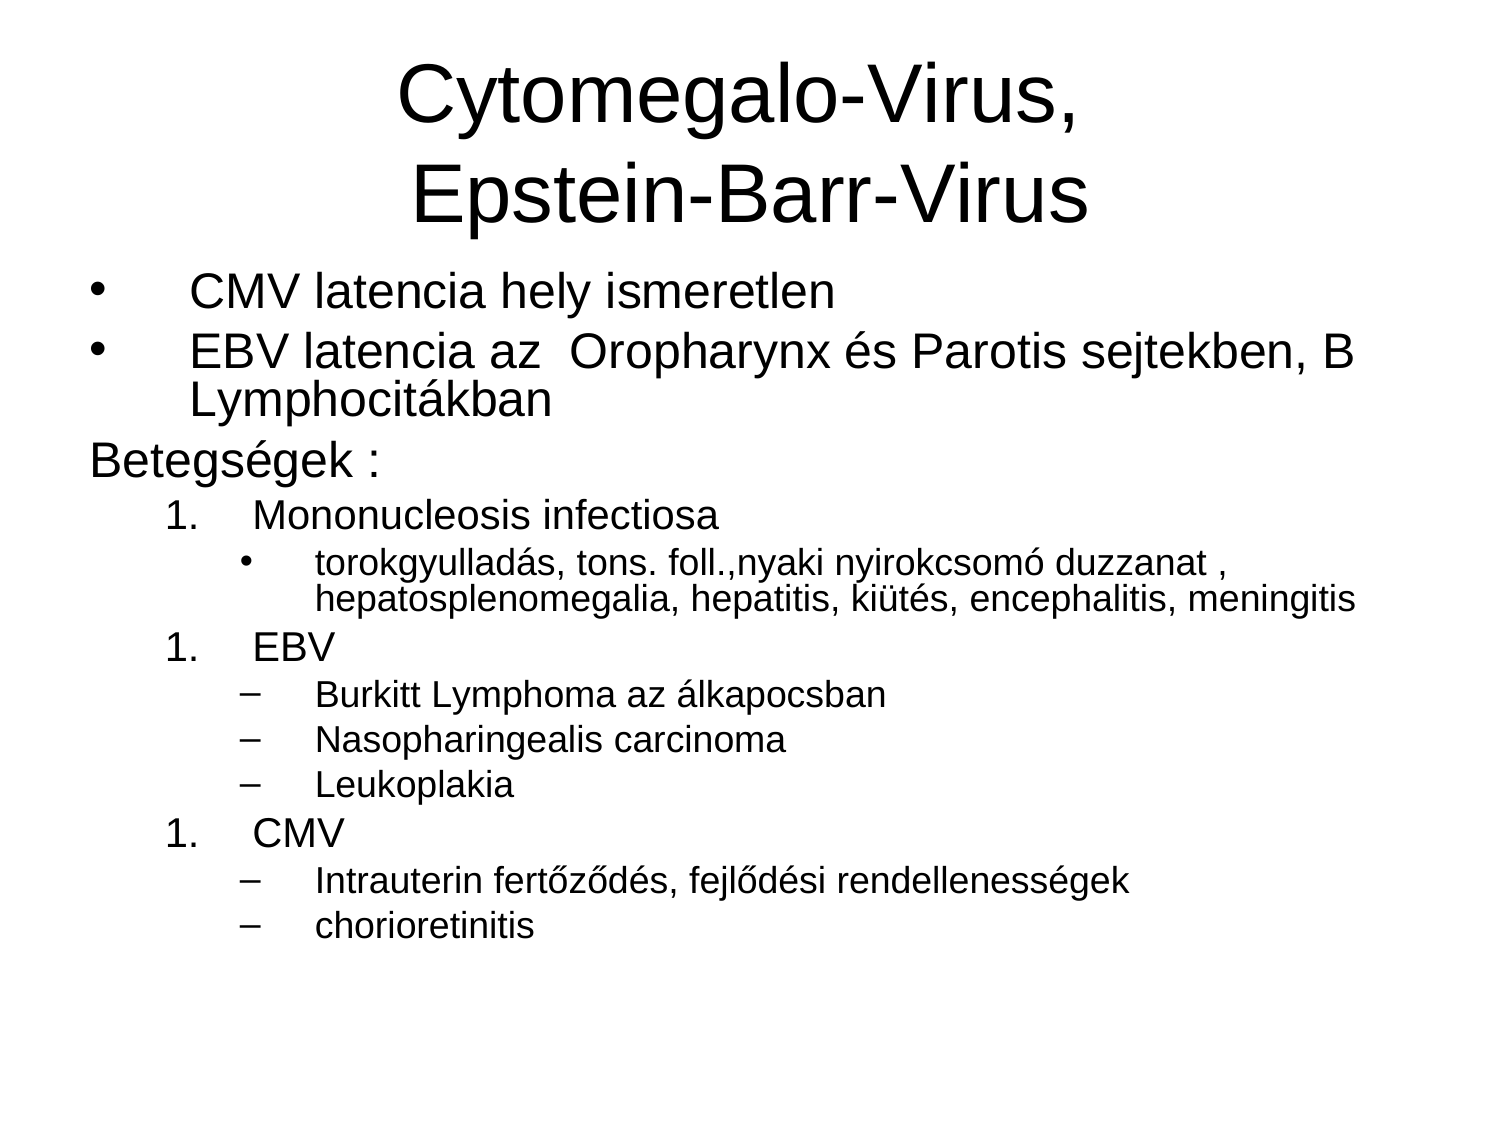

# Cytomegalo-Virus, Epstein-Barr-Virus
CMV latencia hely ismeretlen
EBV latencia az Oropharynx és Parotis sejtekben, B Lymphocitákban
Betegségek :
Mononucleosis infectiosa
torokgyulladás, tons. foll.,nyaki nyirokcsomó duzzanat , hepatosplenomegalia, hepatitis, kiütés, encephalitis, meningitis
EBV
Burkitt Lymphoma az álkapocsban
Nasopharingealis carcinoma
Leukoplakia
CMV
Intrauterin fertőződés, fejlődési rendellenességek
chorioretinitis